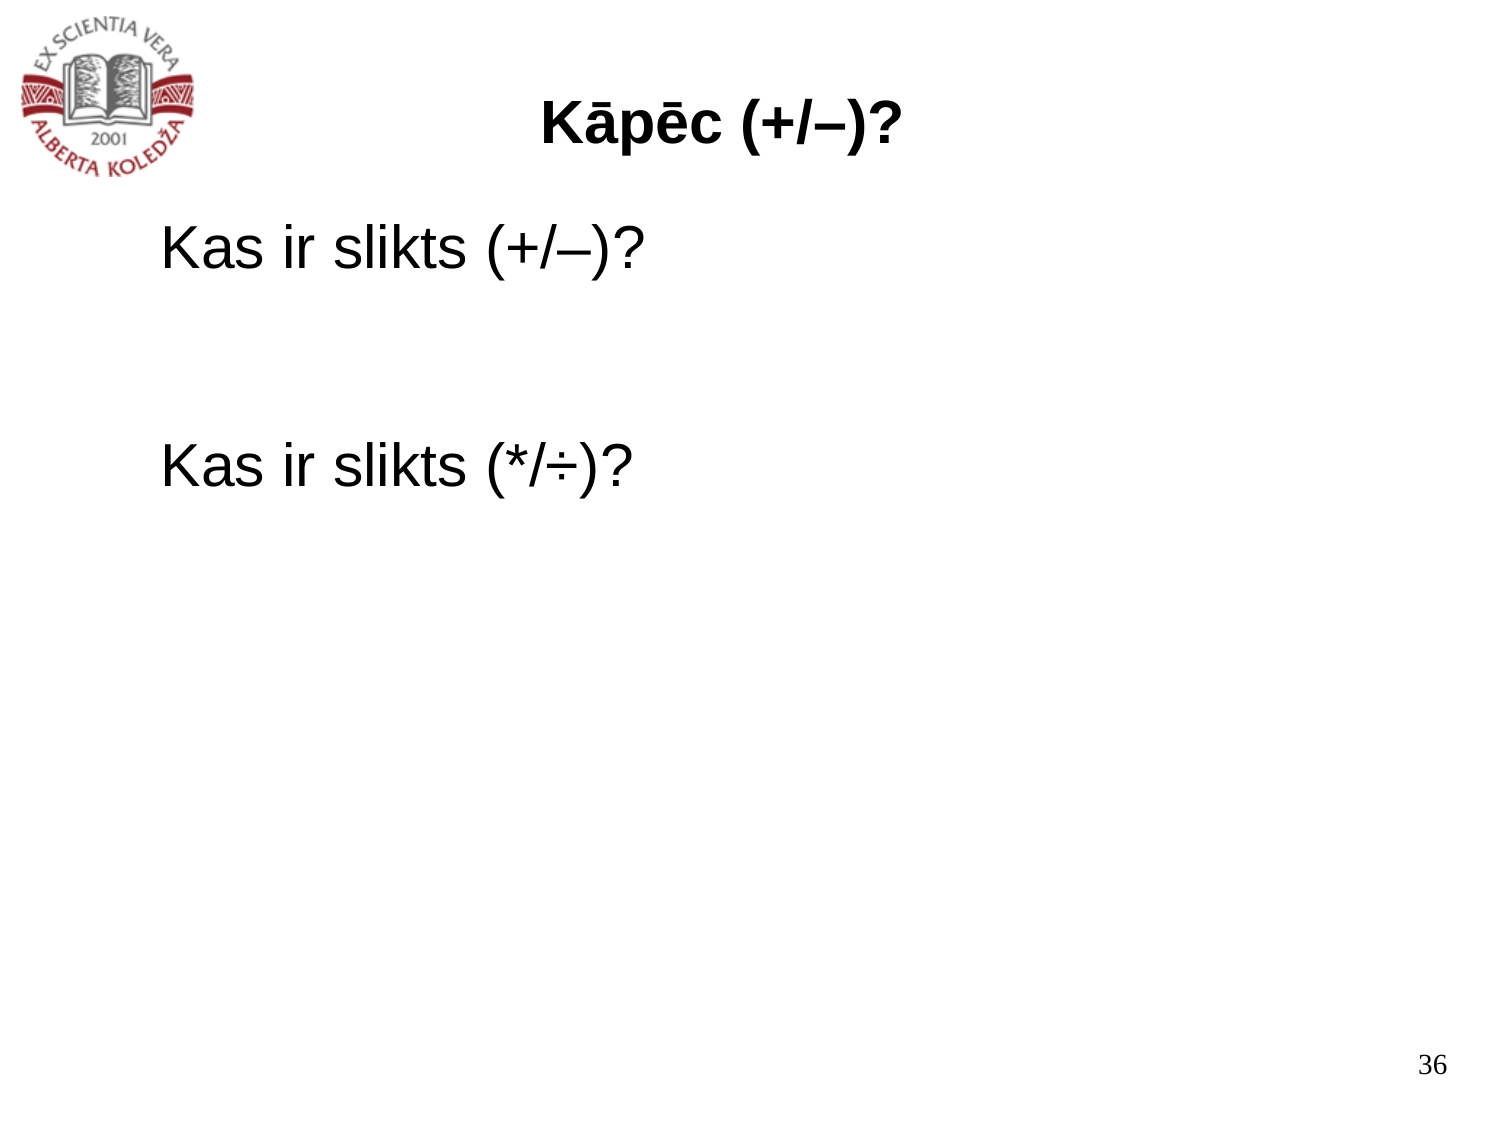

# Kāpēc (+/–)?
Kas ir slikts (+/–)?
Kas ir slikts (*/÷)?